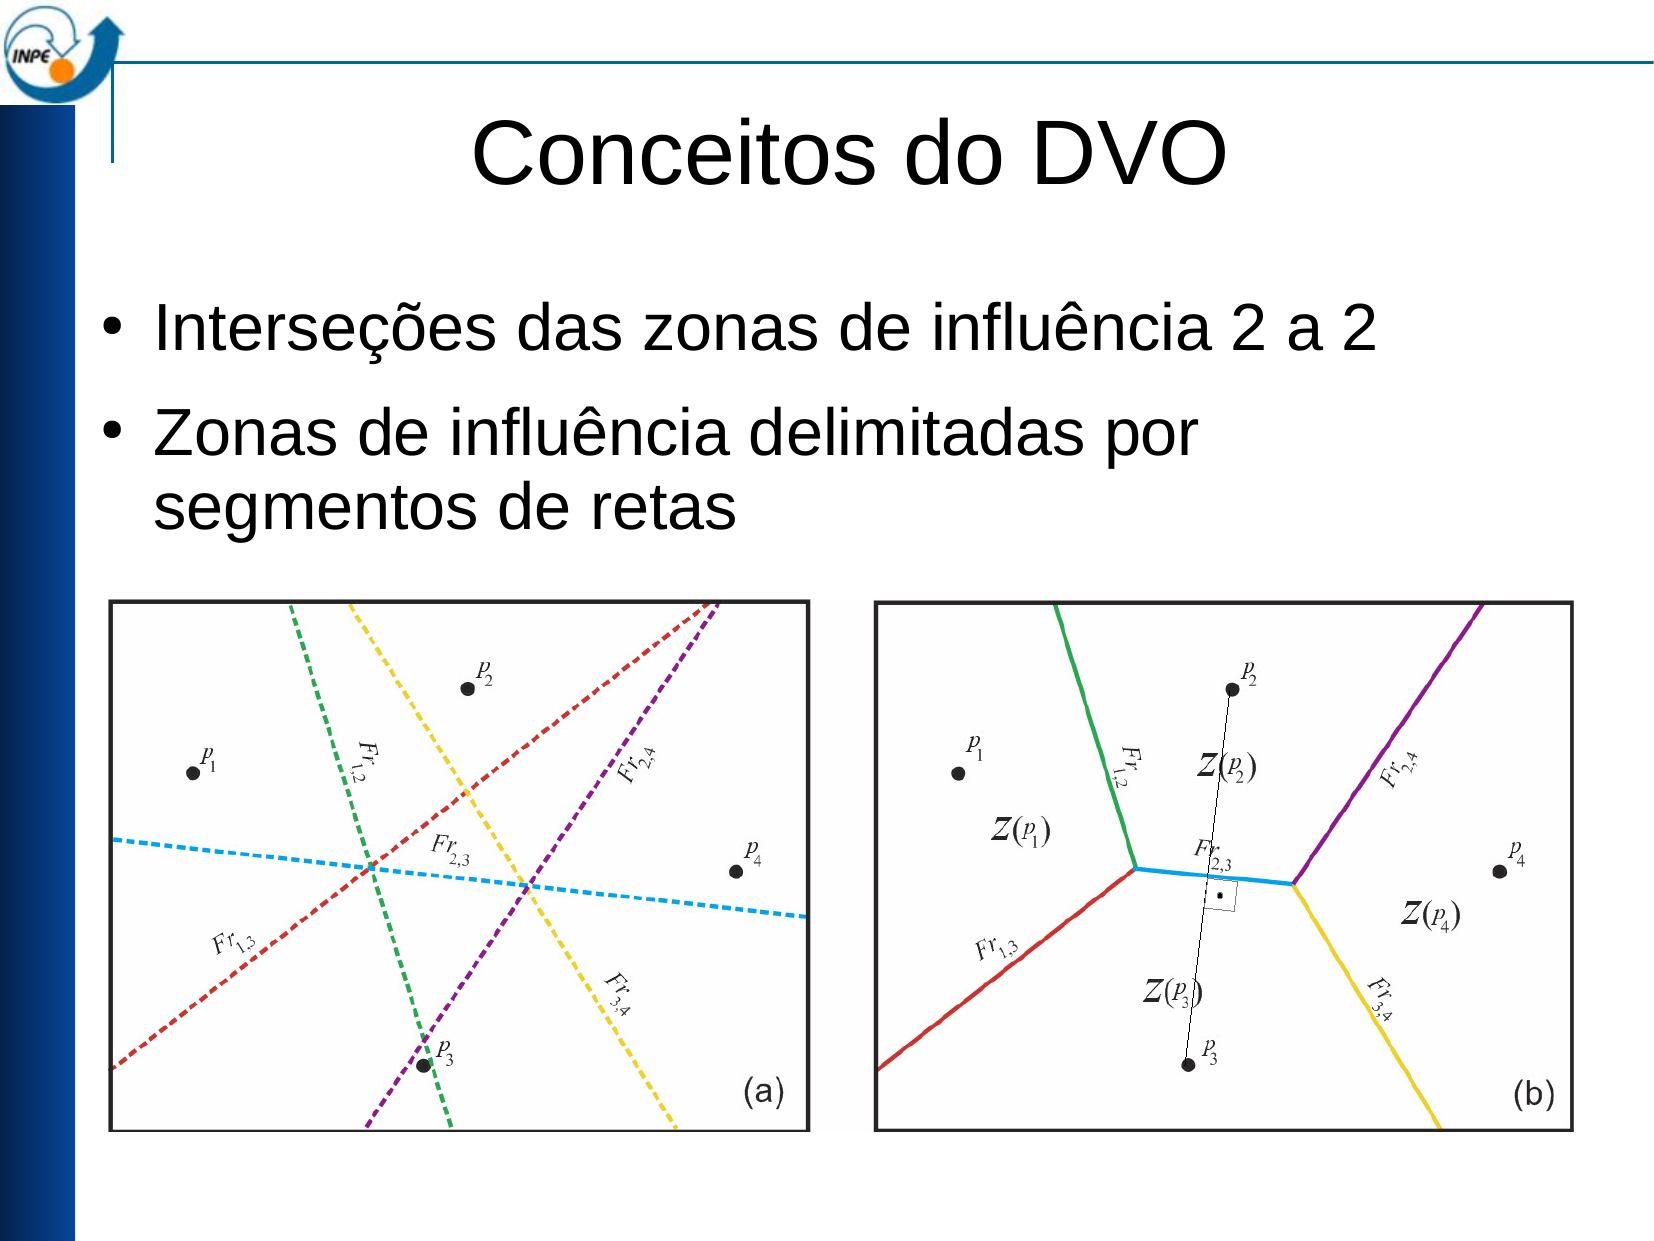

# Conceitos do DVO
Interseções das zonas de influência 2 a 2
Zonas de influência delimitadas por segmentos de retas